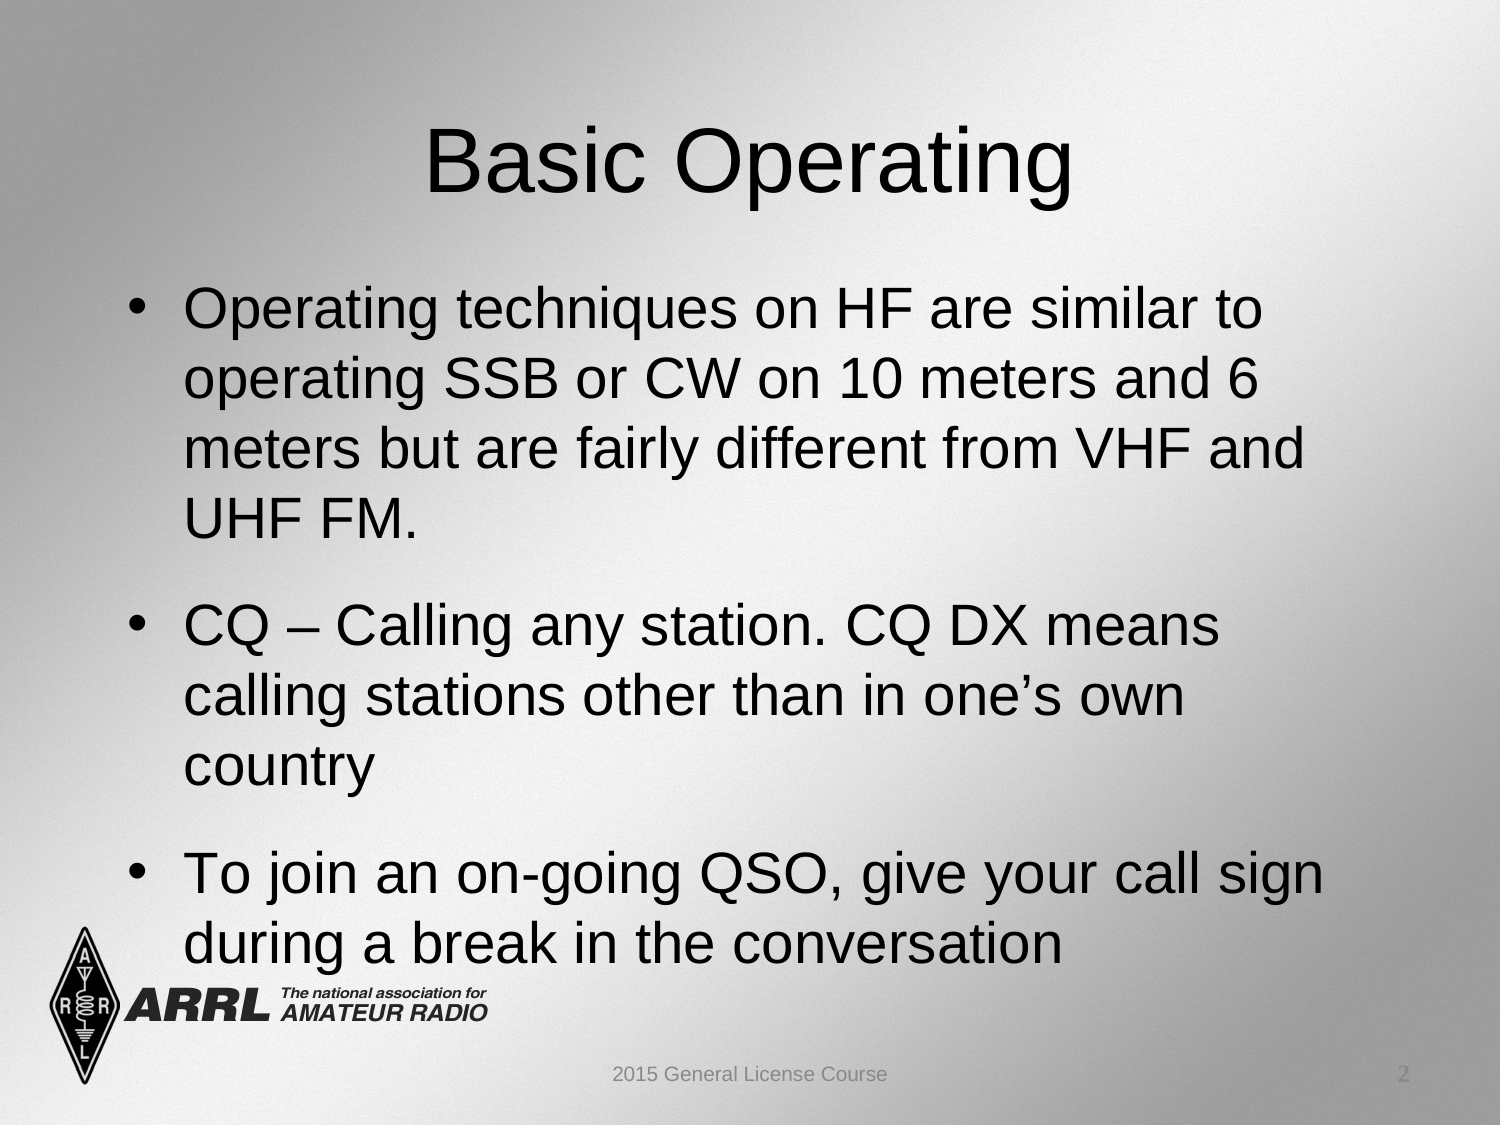

Basic Operating
Operating techniques on HF are similar to operating SSB or CW on 10 meters and 6 meters but are fairly different from VHF and UHF FM.
CQ – Calling any station. CQ DX means calling stations other than in one’s own country
To join an on-going QSO, give your call sign during a break in the conversation
2015 General License Course